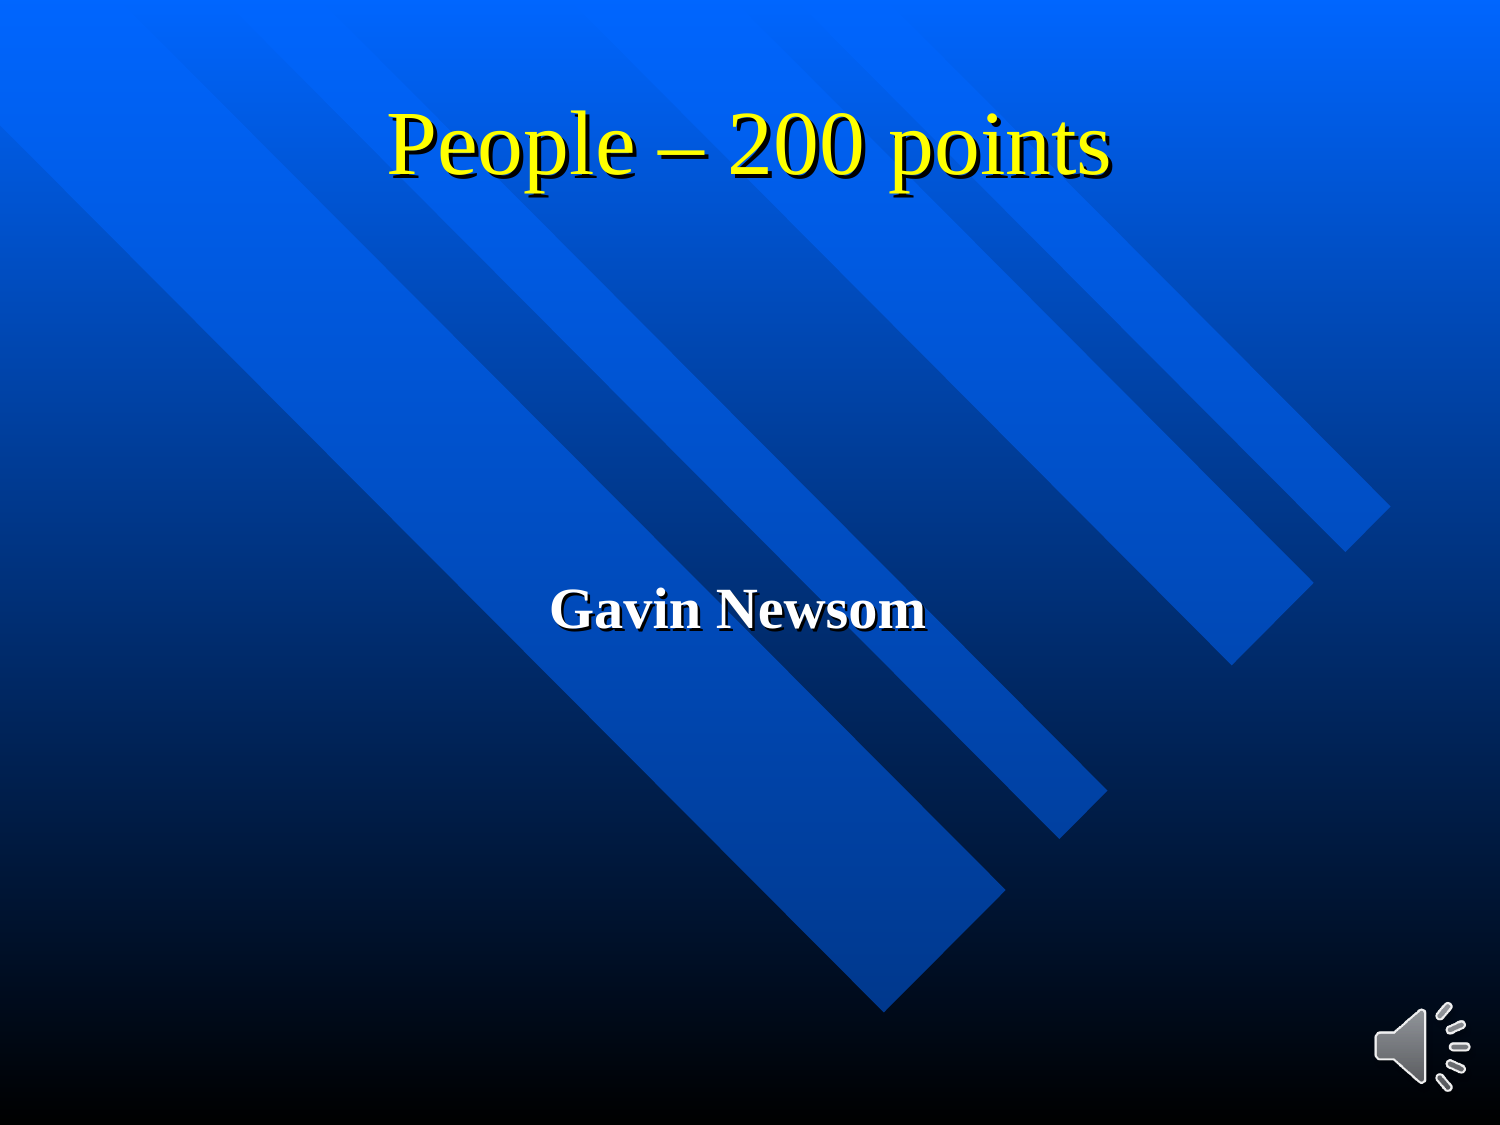

# People – 200 points
| Gavin Newsom |
| --- |